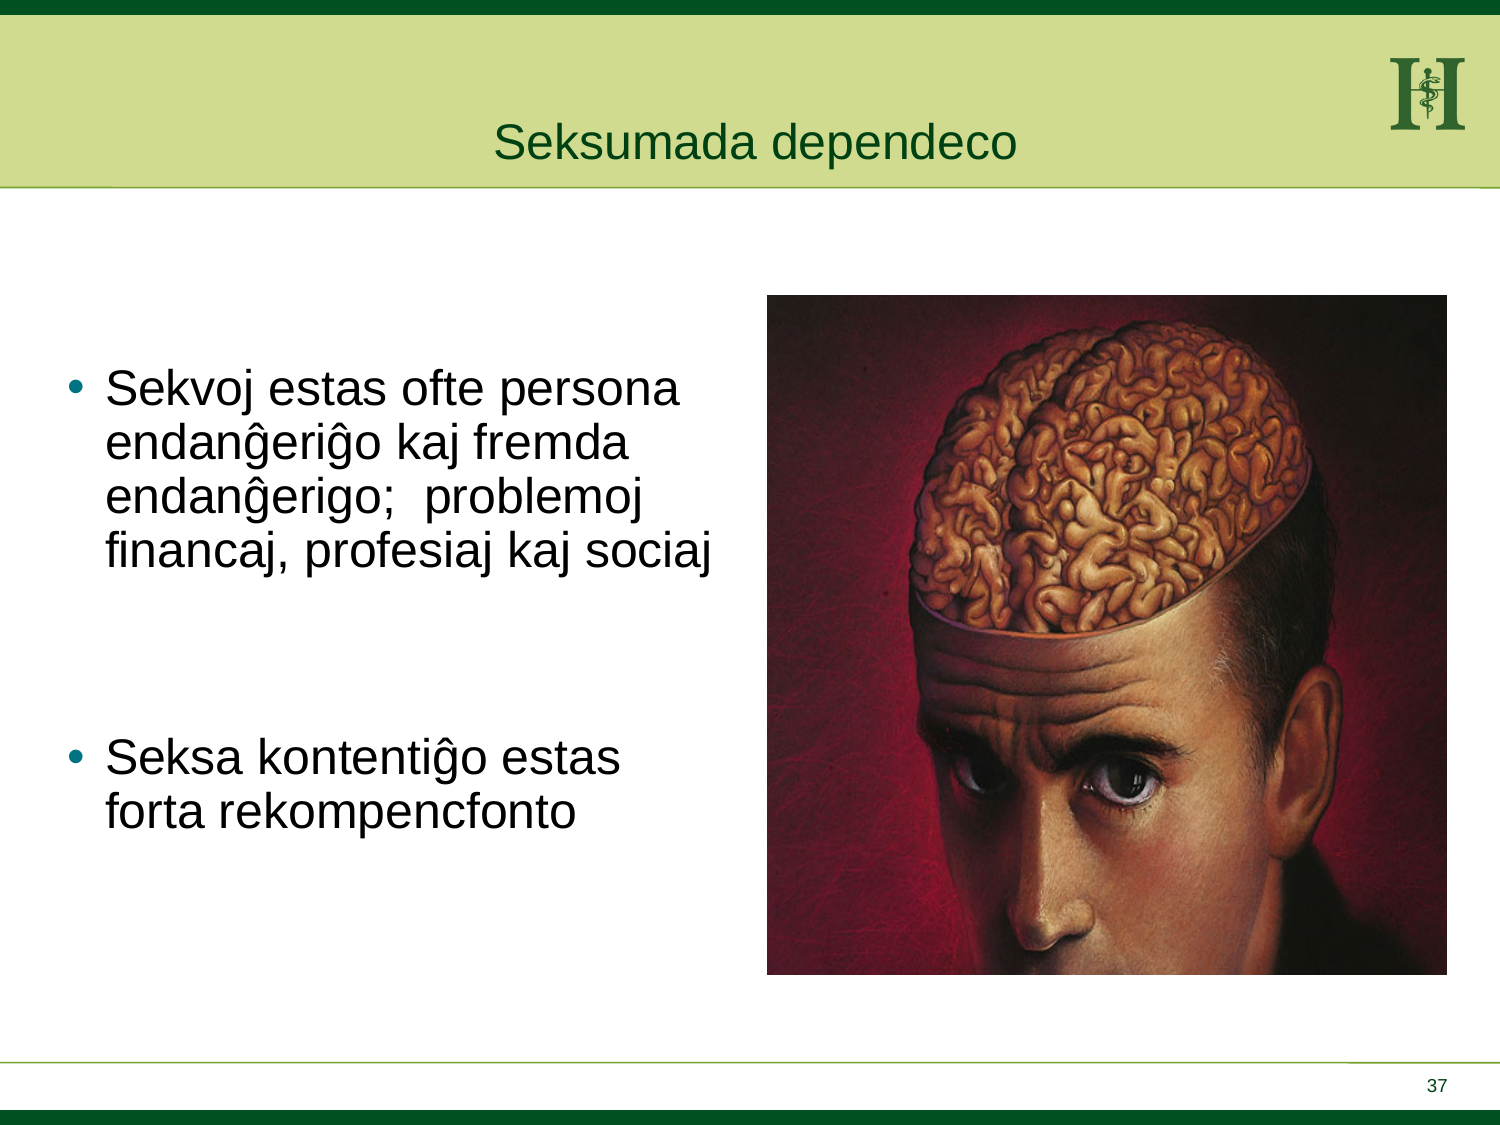

# Seksumada dependeco
Sekvoj estas ofte persona endanĝeriĝo kaj fremda endanĝerigo; problemoj financaj, profesiaj kaj sociaj
Seksa kontentiĝo estas forta rekompencfonto